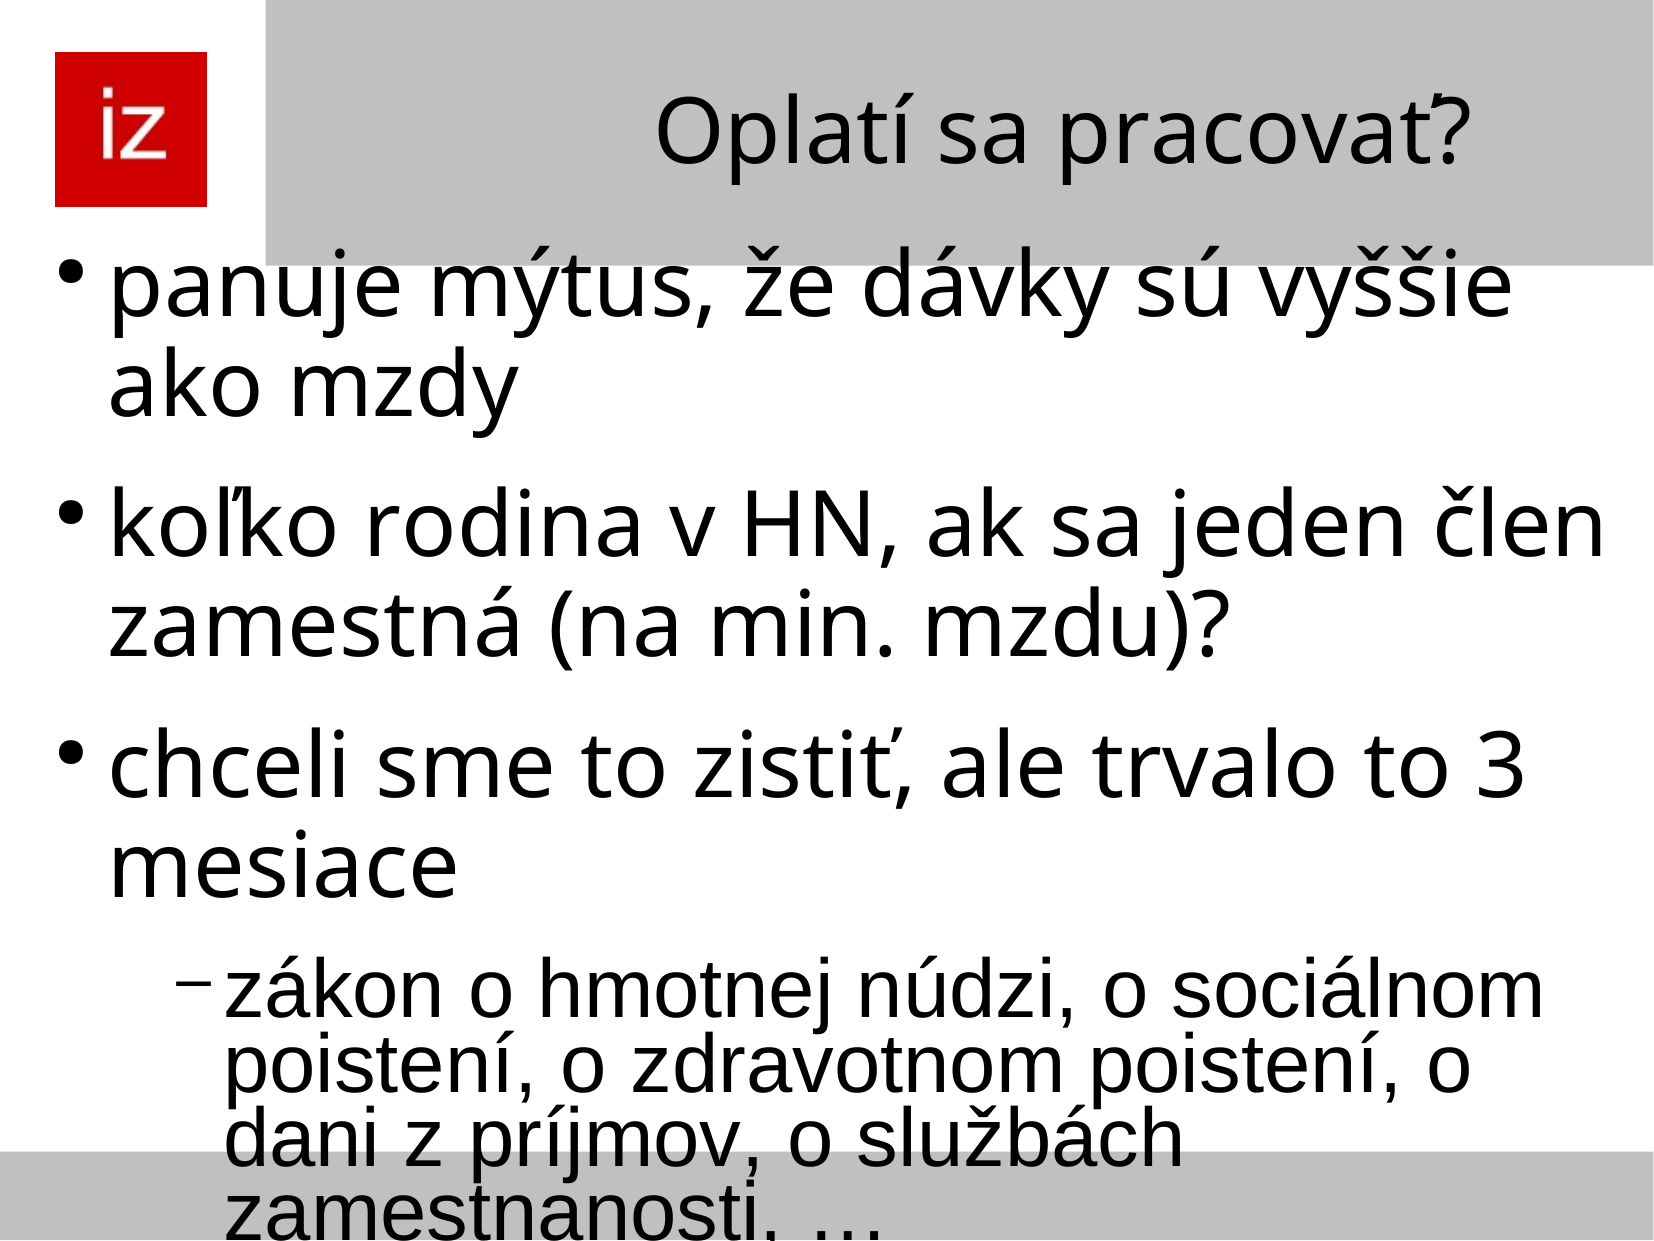

# Oplatí sa pracovať?
panuje mýtus, že dávky sú vyššie ako mzdy
koľko rodina v HN, ak sa jeden člen zamestná (na min. mzdu)?
chceli sme to zistiť, ale trvalo to 3 mesiace
zákon o hmotnej núdzi, o sociálnom poistení, o zdravotnom poistení, o dani z príjmov, o službách zamestnanosti, …
výsledok: dostane dosť veľa